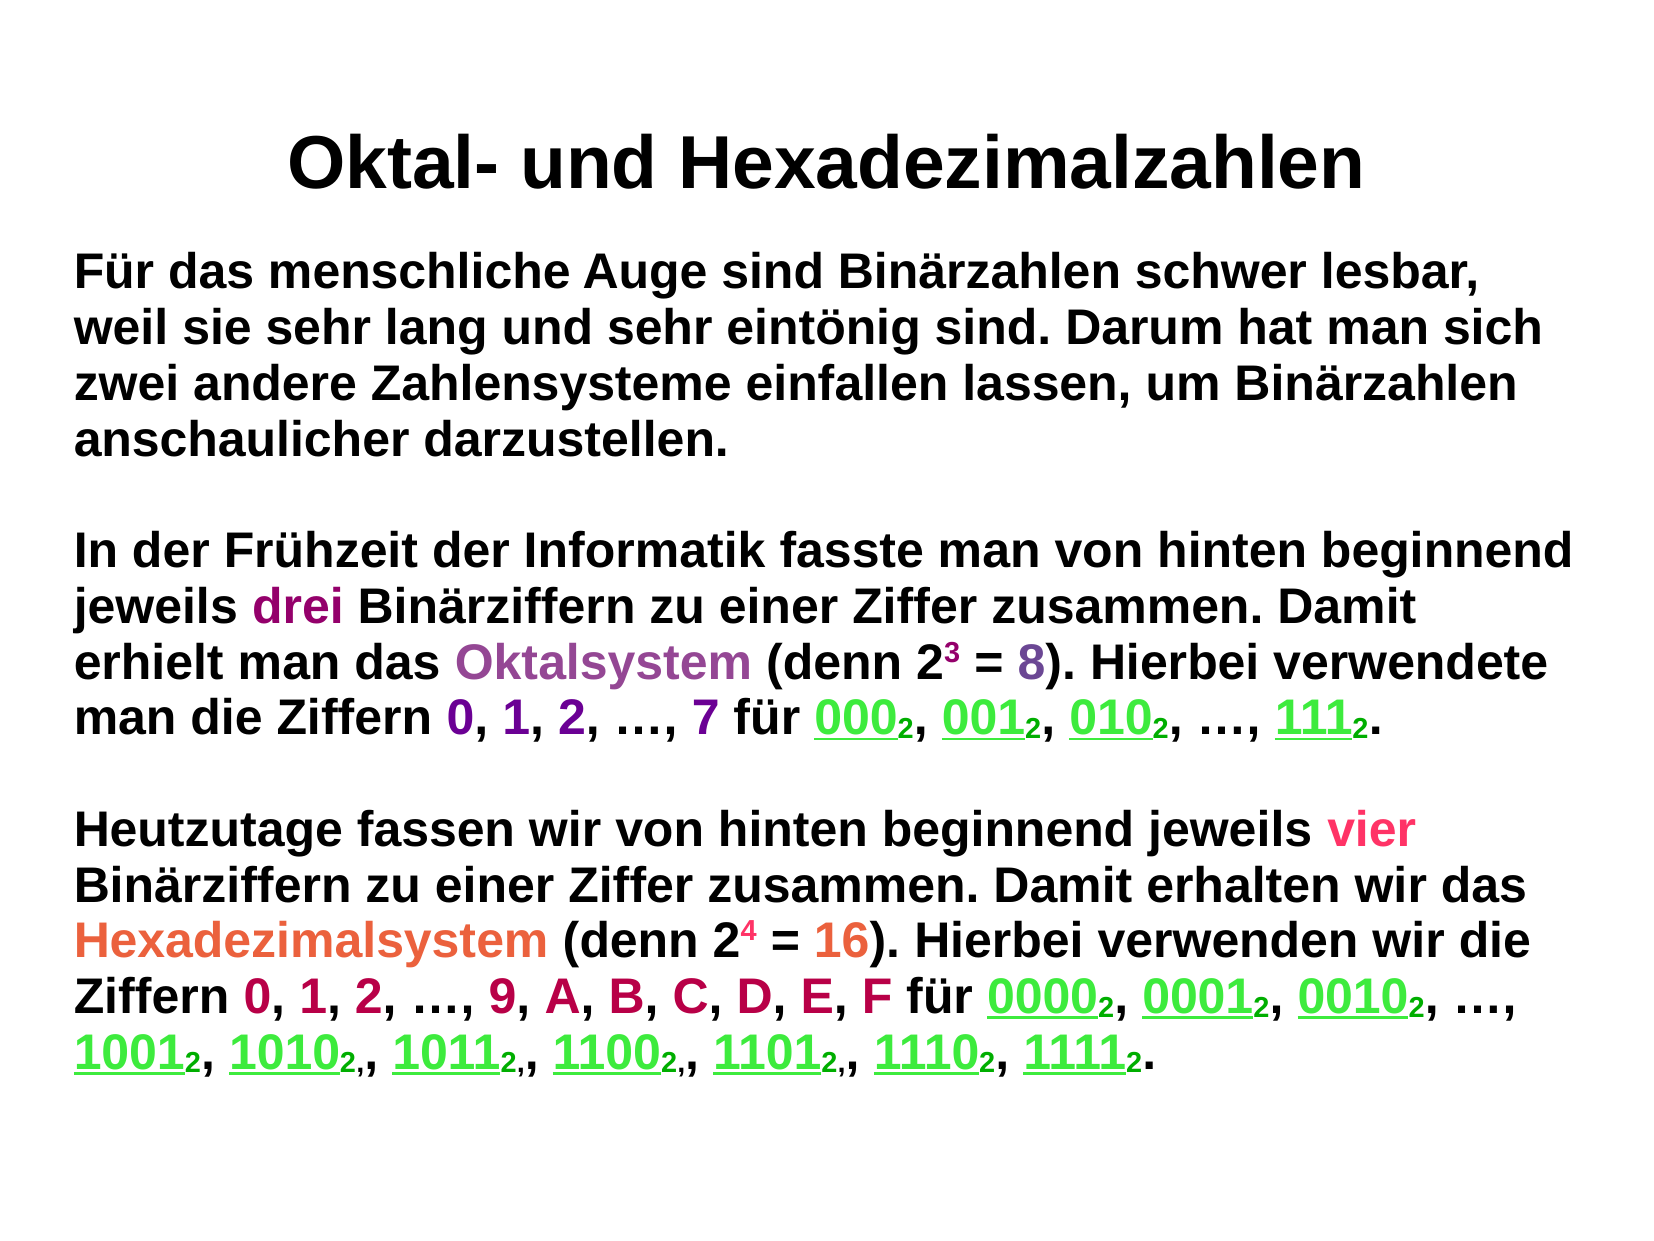

# Oktal- und Hexadezimalzahlen
Für das menschliche Auge sind Binärzahlen schwer lesbar, weil sie sehr lang und sehr eintönig sind. Darum hat man sich zwei andere Zahlensysteme einfallen lassen, um Binärzahlen anschaulicher darzustellen.
In der Frühzeit der Informatik fasste man von hinten beginnend jeweils drei Binärziffern zu einer Ziffer zusammen. Damit erhielt man das Oktalsystem (denn 23 = 8). Hierbei verwendete man die Ziffern 0, 1, 2, …, 7 für 0002, 0012, 0102, …, 1112.
Heutzutage fassen wir von hinten beginnend jeweils vier Binärziffern zu einer Ziffer zusammen. Damit erhalten wir das Hexadezimalsystem (denn 24 = 16). Hierbei verwenden wir die Ziffern 0, 1, 2, …, 9, A, B, C, D, E, F für 00002, 00012, 00102, …, 10012, 10102,, 10112,, 11002,, 11012,, 11102, 11112.